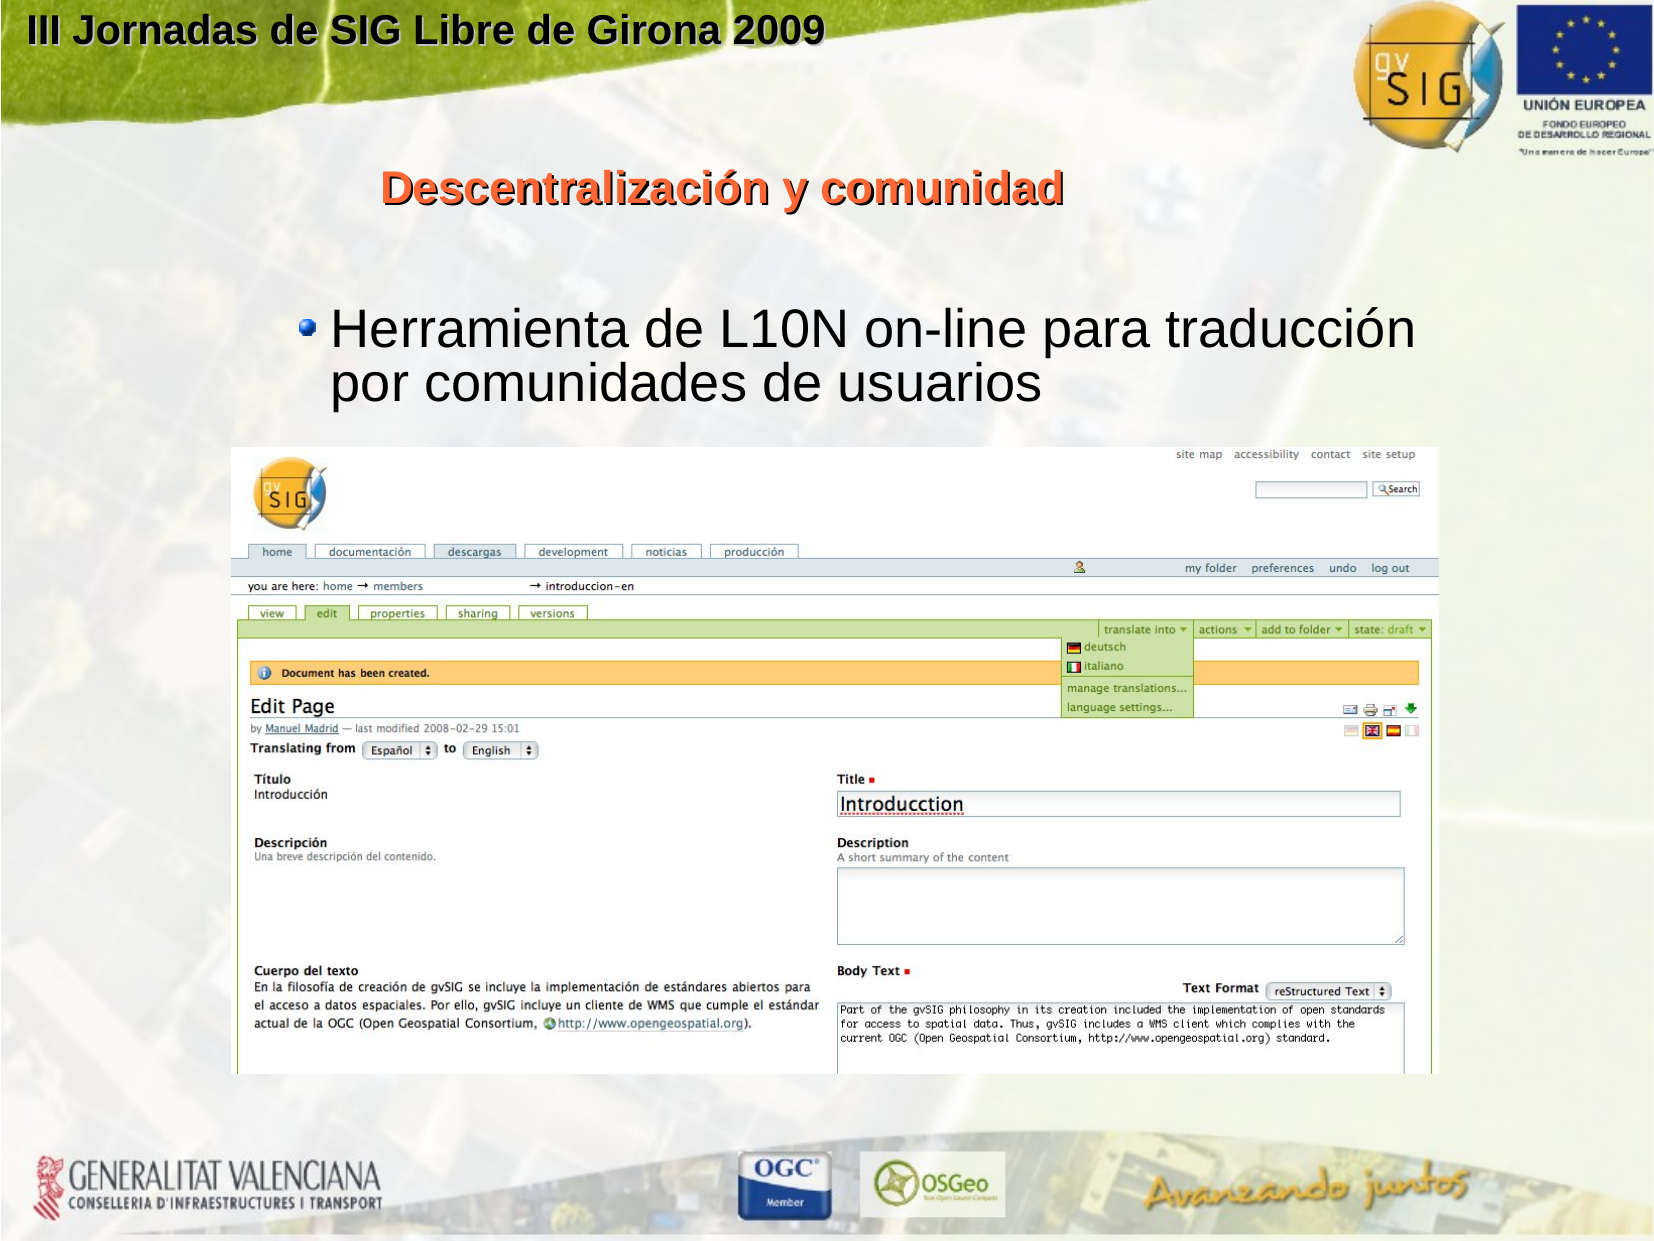

Descentralización y comunidad
# Herramienta de L10N on-line para traducción por comunidades de usuarios